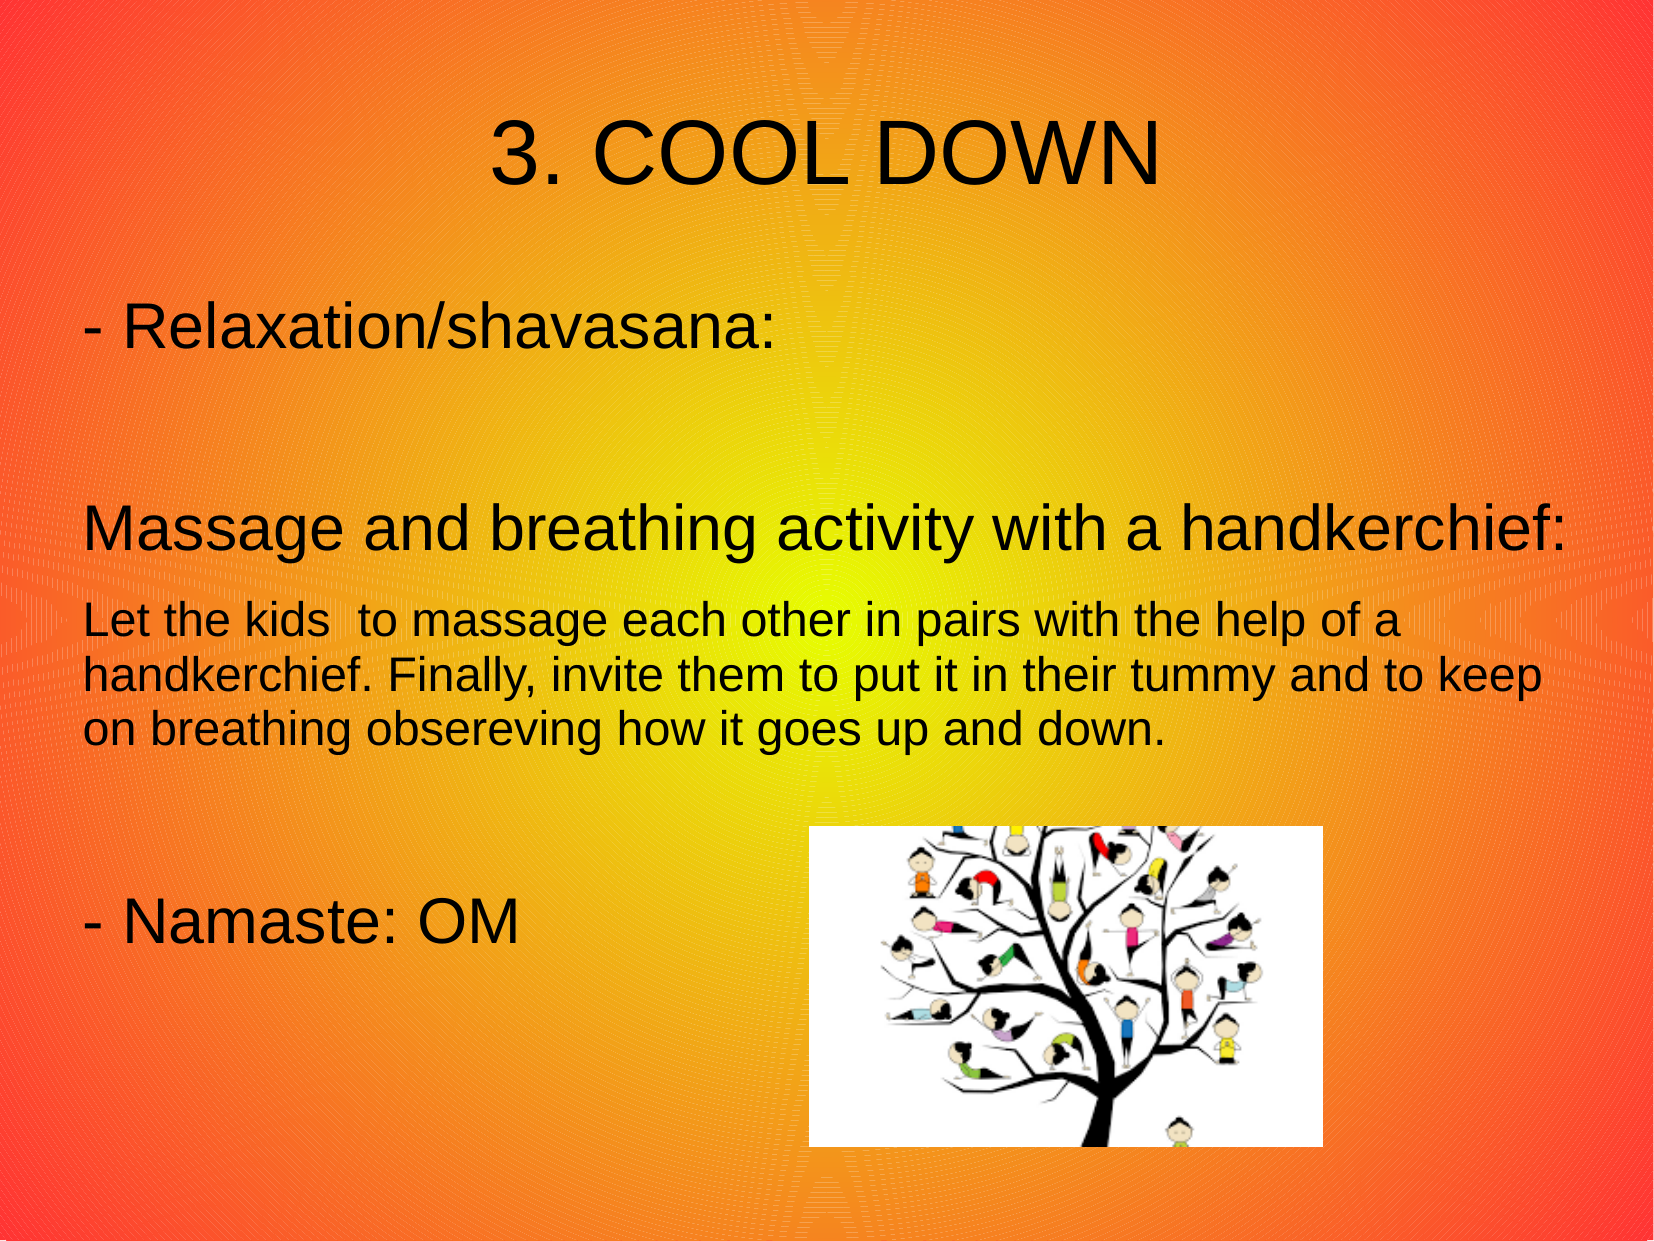

# 3. COOL DOWN
- Relaxation/shavasana:
Massage and breathing activity with a handkerchief:
Let the kids to massage each other in pairs with the help of a handkerchief. Finally, invite them to put it in their tummy and to keep on breathing obsereving how it goes up and down.
- Namaste: OM